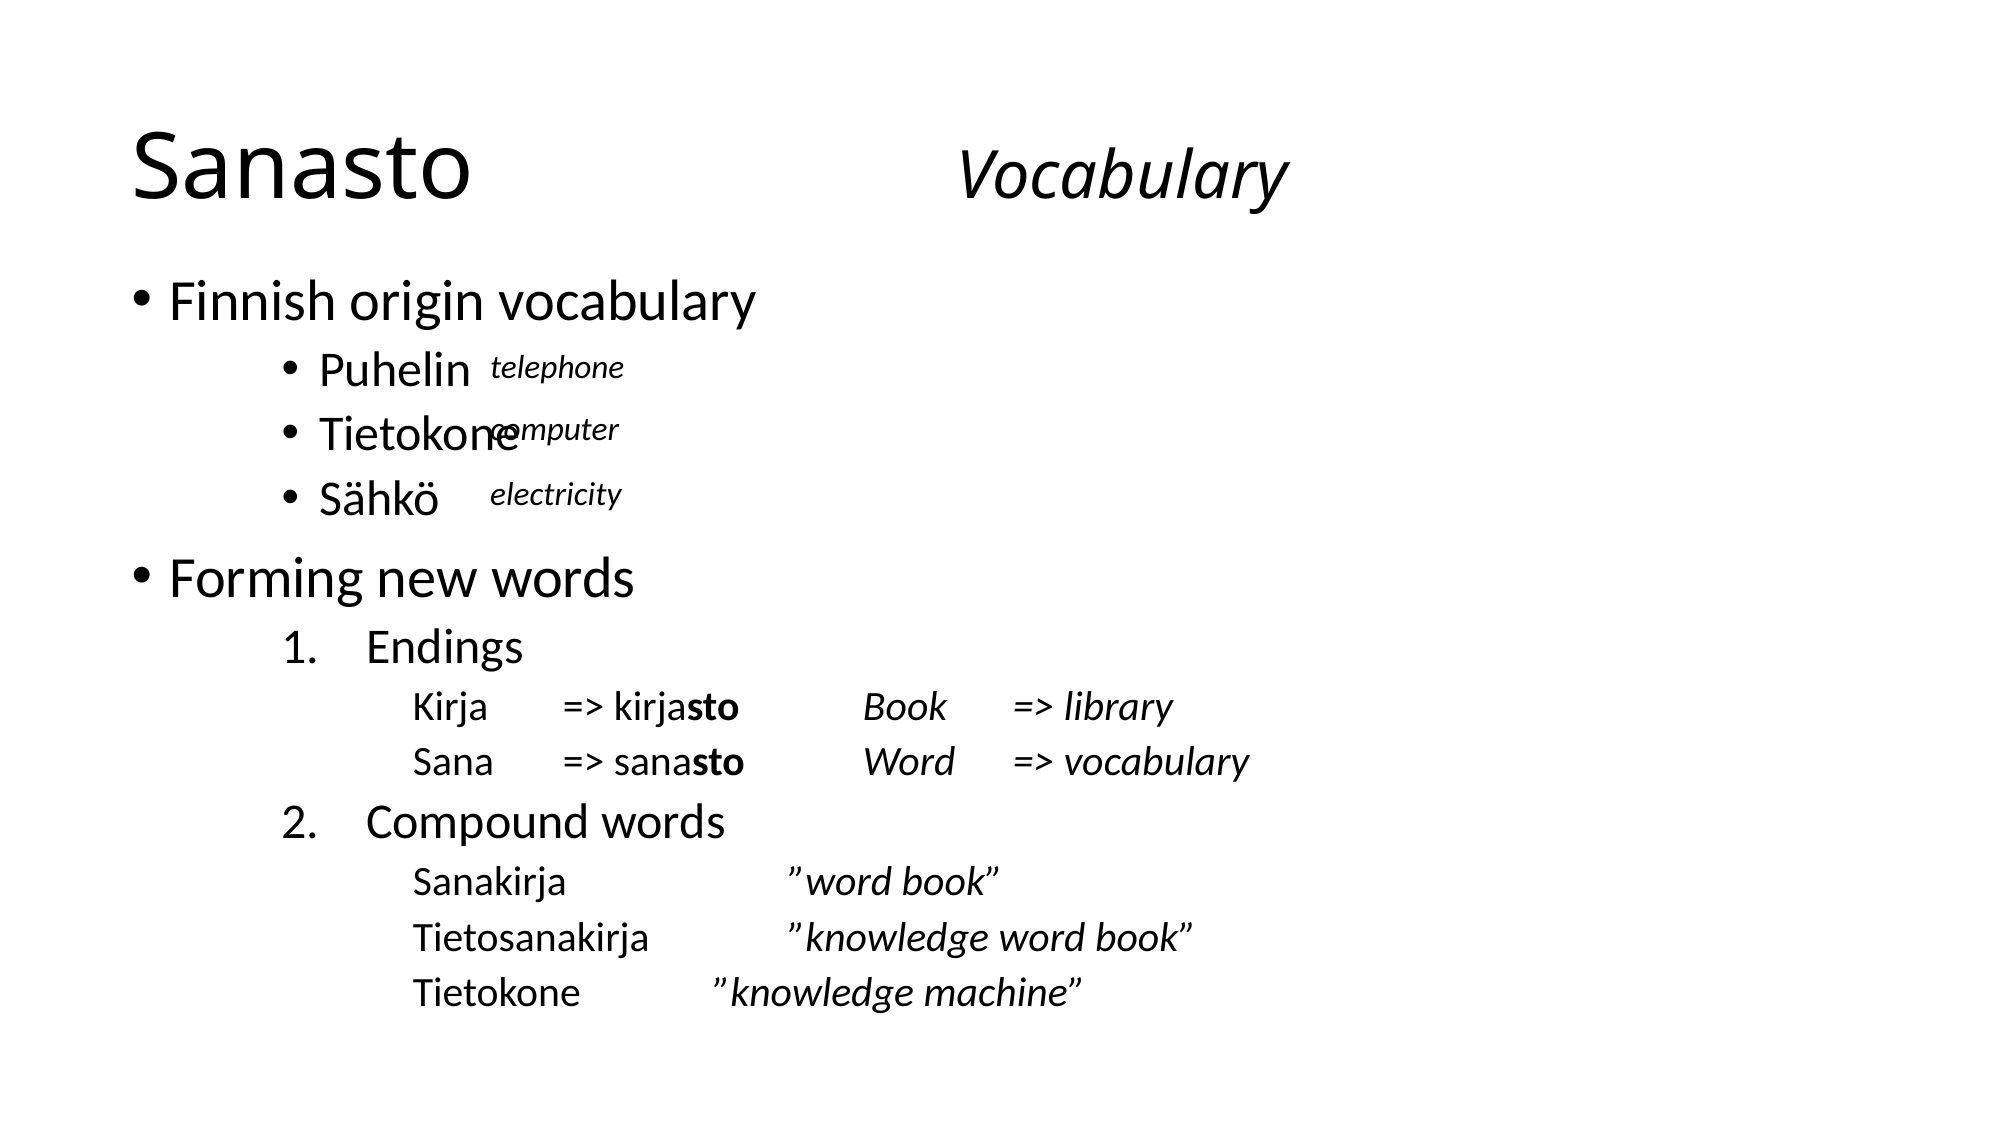

# Sanasto							Vocabulary
Finnish origin vocabulary
Puhelin
Tietokone
Sähkö
Forming new words
Endings
Kirja	=> kirjasto		Book	=> library
Sana	=> sanasto		Word	=> vocabulary
Compound words
Sanakirja			”word book”
Tietosanakirja		”knowledge word book”
Tietokone		”knowledge machine”
telephone
computer
electricity